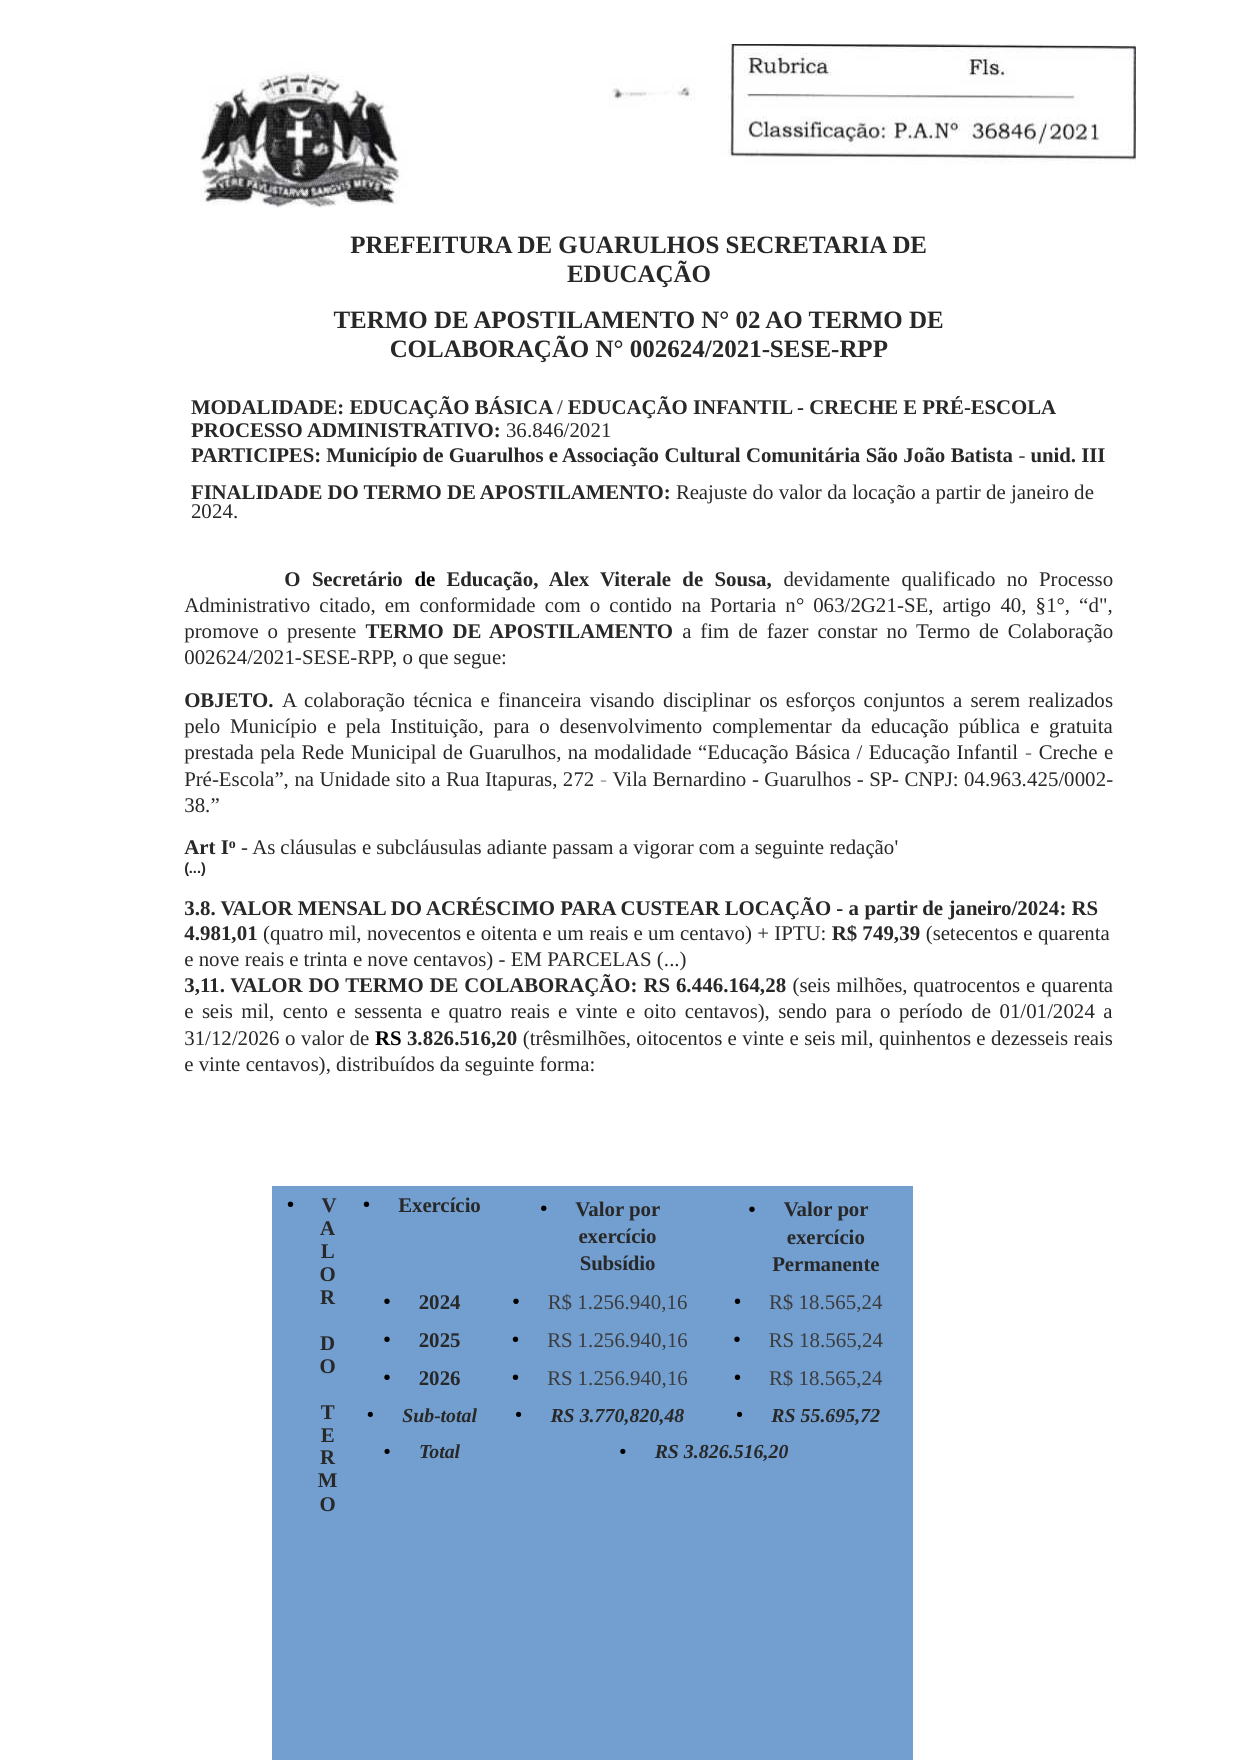

PREFEITURA DE GUARULHOS SECRETARIA DE EDUCAÇÃO
TERMO DE APOSTILAMENTO N° 02 AO TERMO DE COLABORAÇÃO N° 002624/2021-SESE-RPP
MODALIDADE: EDUCAÇÃO BÁSICA / EDUCAÇÃO INFANTIL - CRECHE E PRÉ-ESCOLA PROCESSO ADMINISTRATIVO: 36.846/2021
PARTICIPES: Município de Guarulhos e Associação Cultural Comunitária São João Batista - unid. III
FINALIDADE DO TERMO DE APOSTILAMENTO: Reajuste do valor da locação a partir de janeiro de 2024.
O Secretário de Educação, Alex Viterale de Sousa, devidamente qualificado no Processo Administrativo citado, em conformidade com o contido na Portaria n° 063/2G21-SE, artigo 40, §1°, “d", promove o presente TERMO DE APOSTILAMENTO a fim de fazer constar no Termo de Colaboração 002624/2021-SESE-RPP, o que segue:
OBJETO. A colaboração técnica e financeira visando disciplinar os esforços conjuntos a serem realizados pelo Município e pela Instituição, para o desenvolvimento complementar da educação pública e gratuita prestada pela Rede Municipal de Guarulhos, na modalidade “Educação Básica / Educação Infantil - Creche e Pré-Escola”, na Unidade sito a Rua Itapuras, 272 - Vila Bernardino - Guarulhos - SP- CNPJ: 04.963.425/0002-38.”
Art Io - As cláusulas e subcláusulas adiante passam a vigorar com a seguinte redação'
(...)
3.8. VALOR MENSAL DO ACRÉSCIMO PARA CUSTEAR LOCAÇÃO - a partir de janeiro/2024: RS 4.981,01 (quatro mil, novecentos e oitenta e um reais e um centavo) + IPTU: R$ 749,39 (setecentos e quarenta e nove reais e trinta e nove centavos) - EM PARCELAS (...)
3,11. VALOR DO TERMO DE COLABORAÇÃO: RS 6.446.164,28 (seis milhões, quatrocentos e quarenta e seis mil, cento e sessenta e quatro reais e vinte e oito centavos), sendo para o período de 01/01/2024 a 31/12/2026 o valor de RS 3.826.516,20 (trêsmilhões, oitocentos e vinte e seis mil, quinhentos e dezesseis reais e vinte centavos), distribuídos da seguinte forma:
| VALOR DO TERMO | Exercício | Valor por exercício Subsídio | Valor por exercício Permanente |
| --- | --- | --- | --- |
| | 2024 | R$ 1.256.940,16 | R$ 18.565,24 |
| | 2025 | RS 1.256.940,16 | RS 18.565,24 |
| | 2026 | RS 1.256.940,16 | R$ 18.565,24 |
| | Sub-total | RS 3.770,820,48 | RS 55.695,72 |
| | Total | RS 3.826.516,20 | |